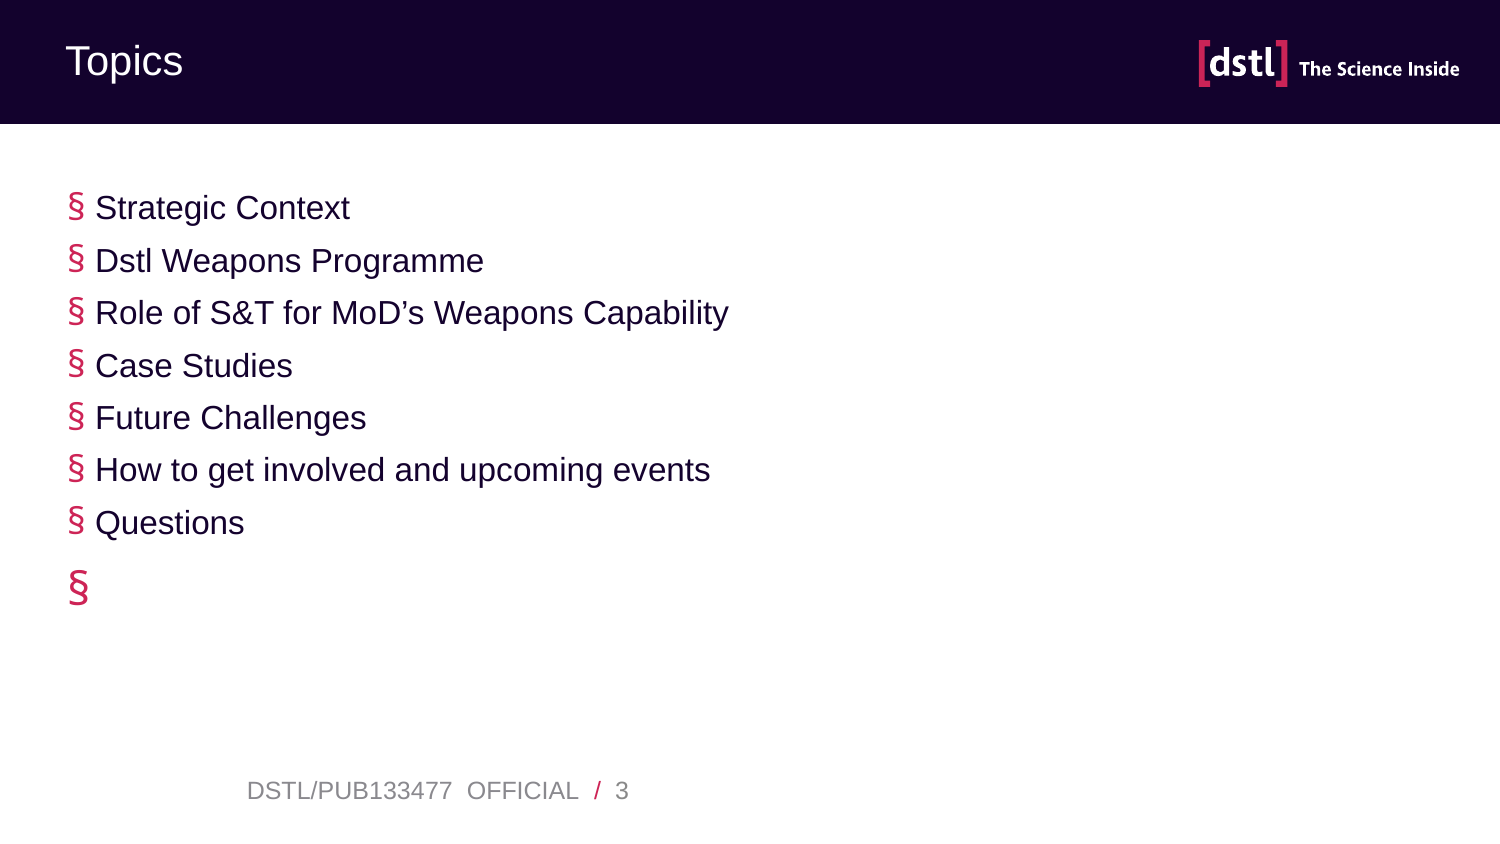

Topics
# Strategic Context
Dstl Weapons Programme
Role of S&T for MoD’s Weapons Capability
Case Studies
Future Challenges
How to get involved and upcoming events
Questions
DSTL/PUB133477 OFFICIAL /